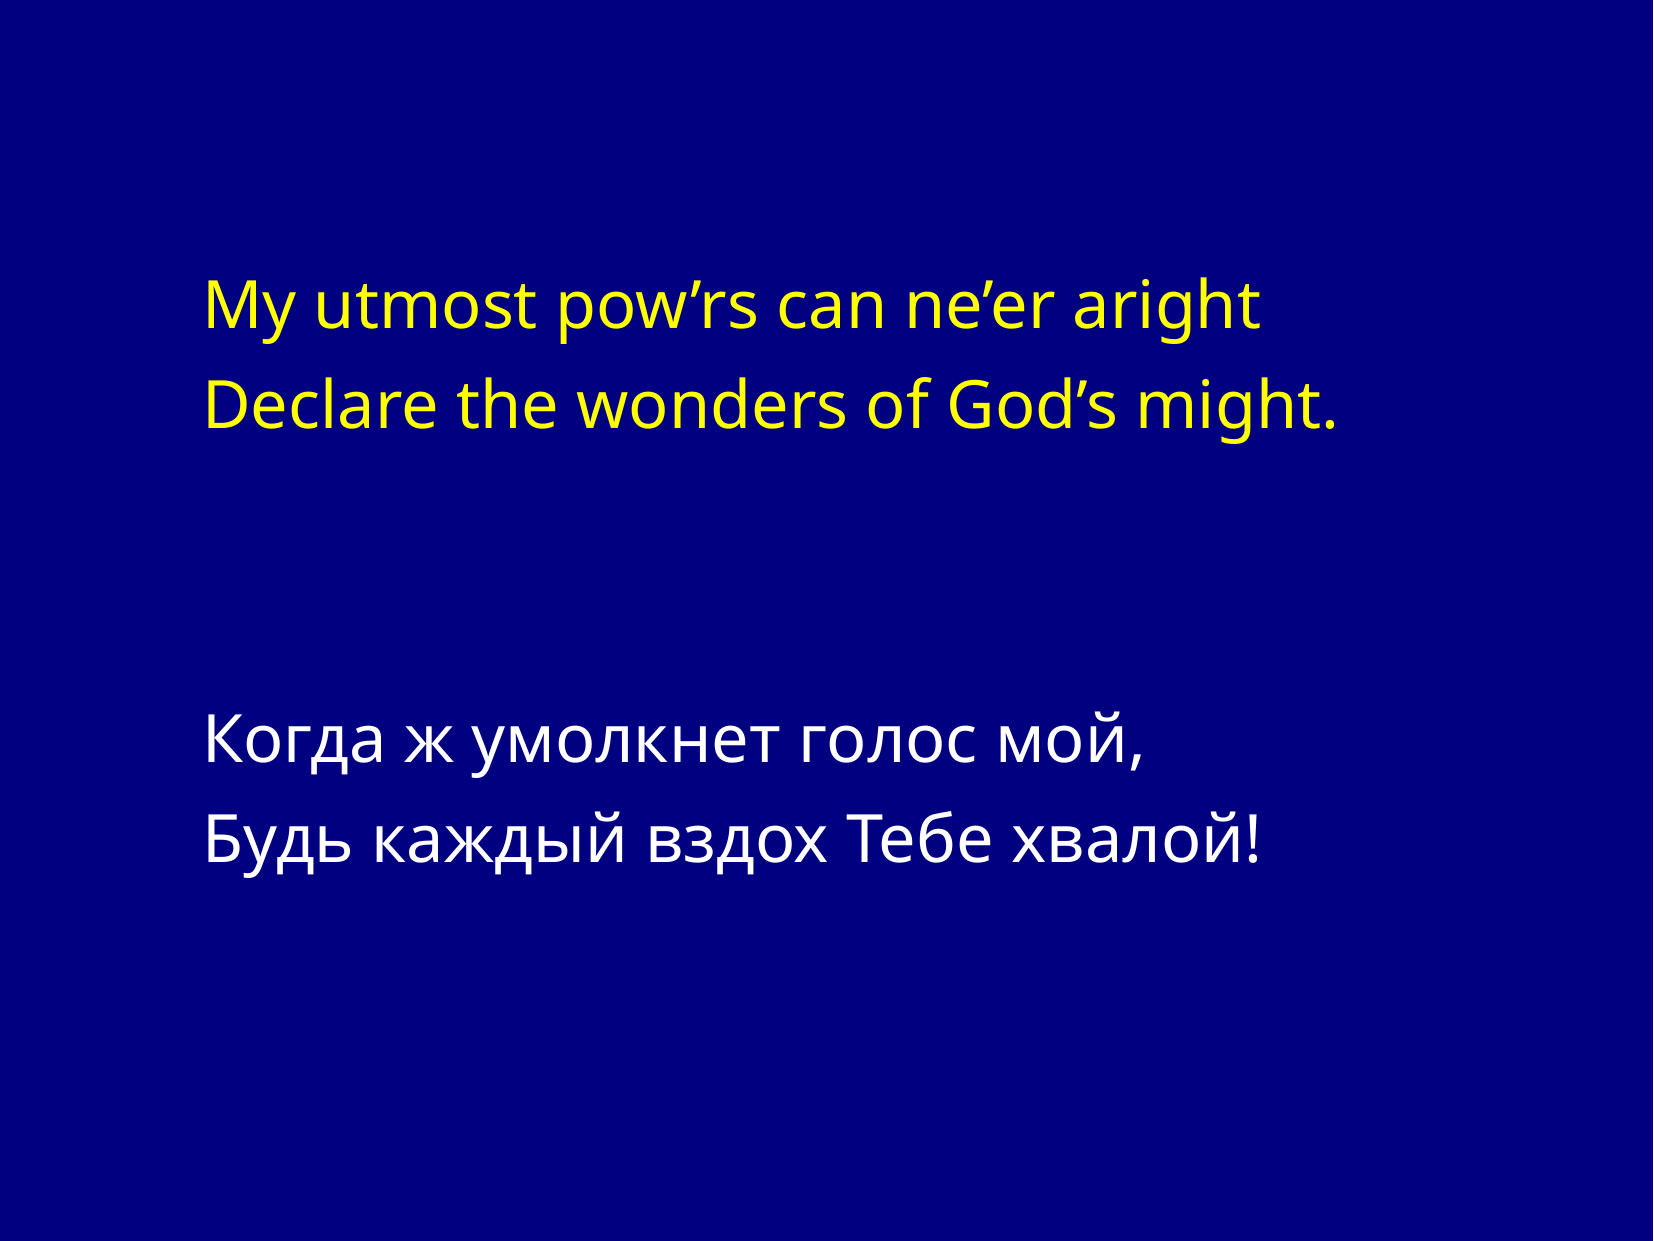

My utmost pow’rs can ne’er aright
	Declare the wonders of God’s might.
	Когда ж умолкнет голос мой,
	Будь каждый вздох Тебе хвалой!